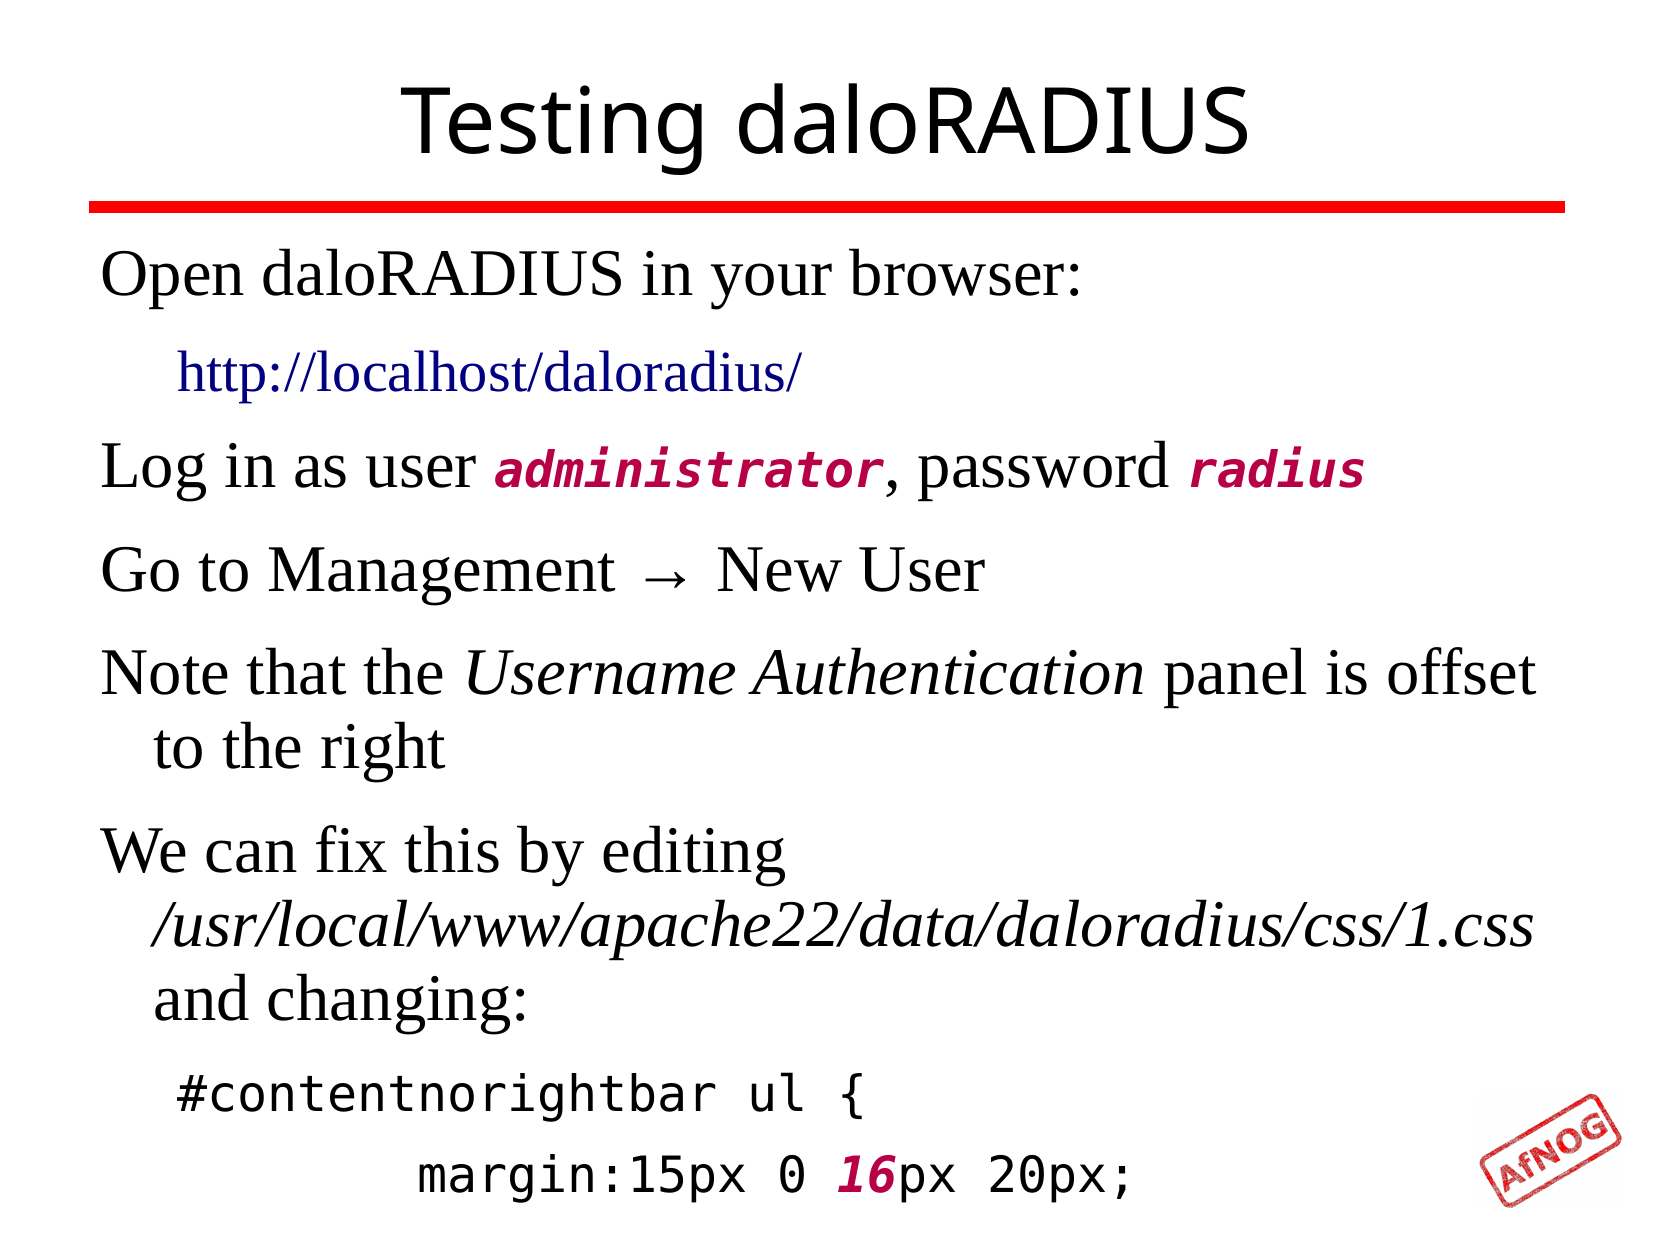

# Testing daloRADIUS
Open daloRADIUS in your browser:
http://localhost/daloradius/
Log in as user administrator, password radius
Go to Management → New User
Note that the Username Authentication panel is offset to the right
We can fix this by editing /usr/local/www/apache22/data/daloradius/css/1.css and changing:
#contentnorightbar ul {
 margin:15px 0 16px 20px;